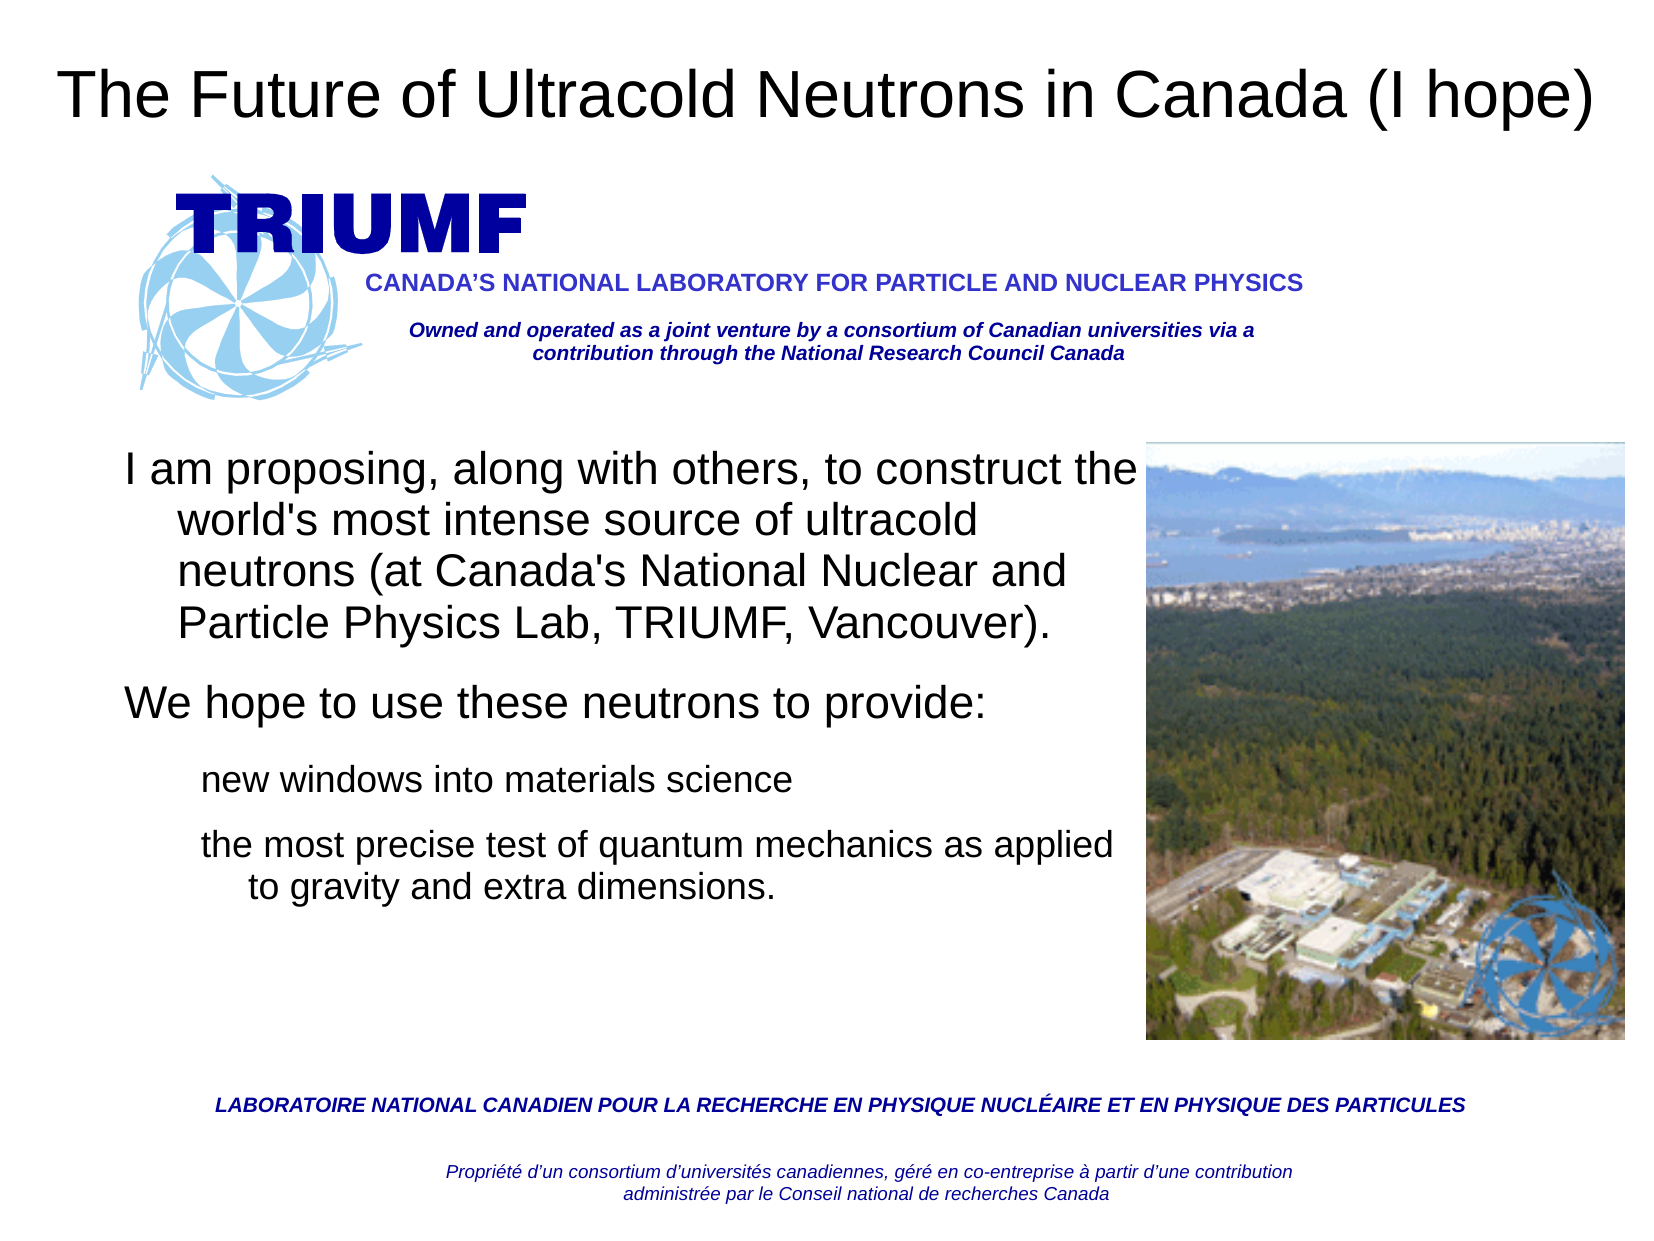

# The Future of Ultracold Neutrons in Canada (I hope)
CANADA’S NATIONAL LABORATORY FOR PARTICLE AND NUCLEAR PHYSICS
Owned and operated as a joint venture by a consortium of Canadian universities via a contribution through the National Research Council Canada
LABORATOIRE NATIONAL CANADIEN POUR LA RECHERCHE EN PHYSIQUE NUCLÉAIRE ET EN PHYSIQUE DES PARTICULES
Propriété d’un consortium d’universités canadiennes, géré en co-entreprise à partir d’une contribution administrée par le Conseil national de recherches Canada
I am proposing, along with others, to construct the world's most intense source of ultracold neutrons (at Canada's National Nuclear and Particle Physics Lab, TRIUMF, Vancouver).
We hope to use these neutrons to provide:
new windows into materials science
the most precise test of quantum mechanics as applied to gravity and extra dimensions.